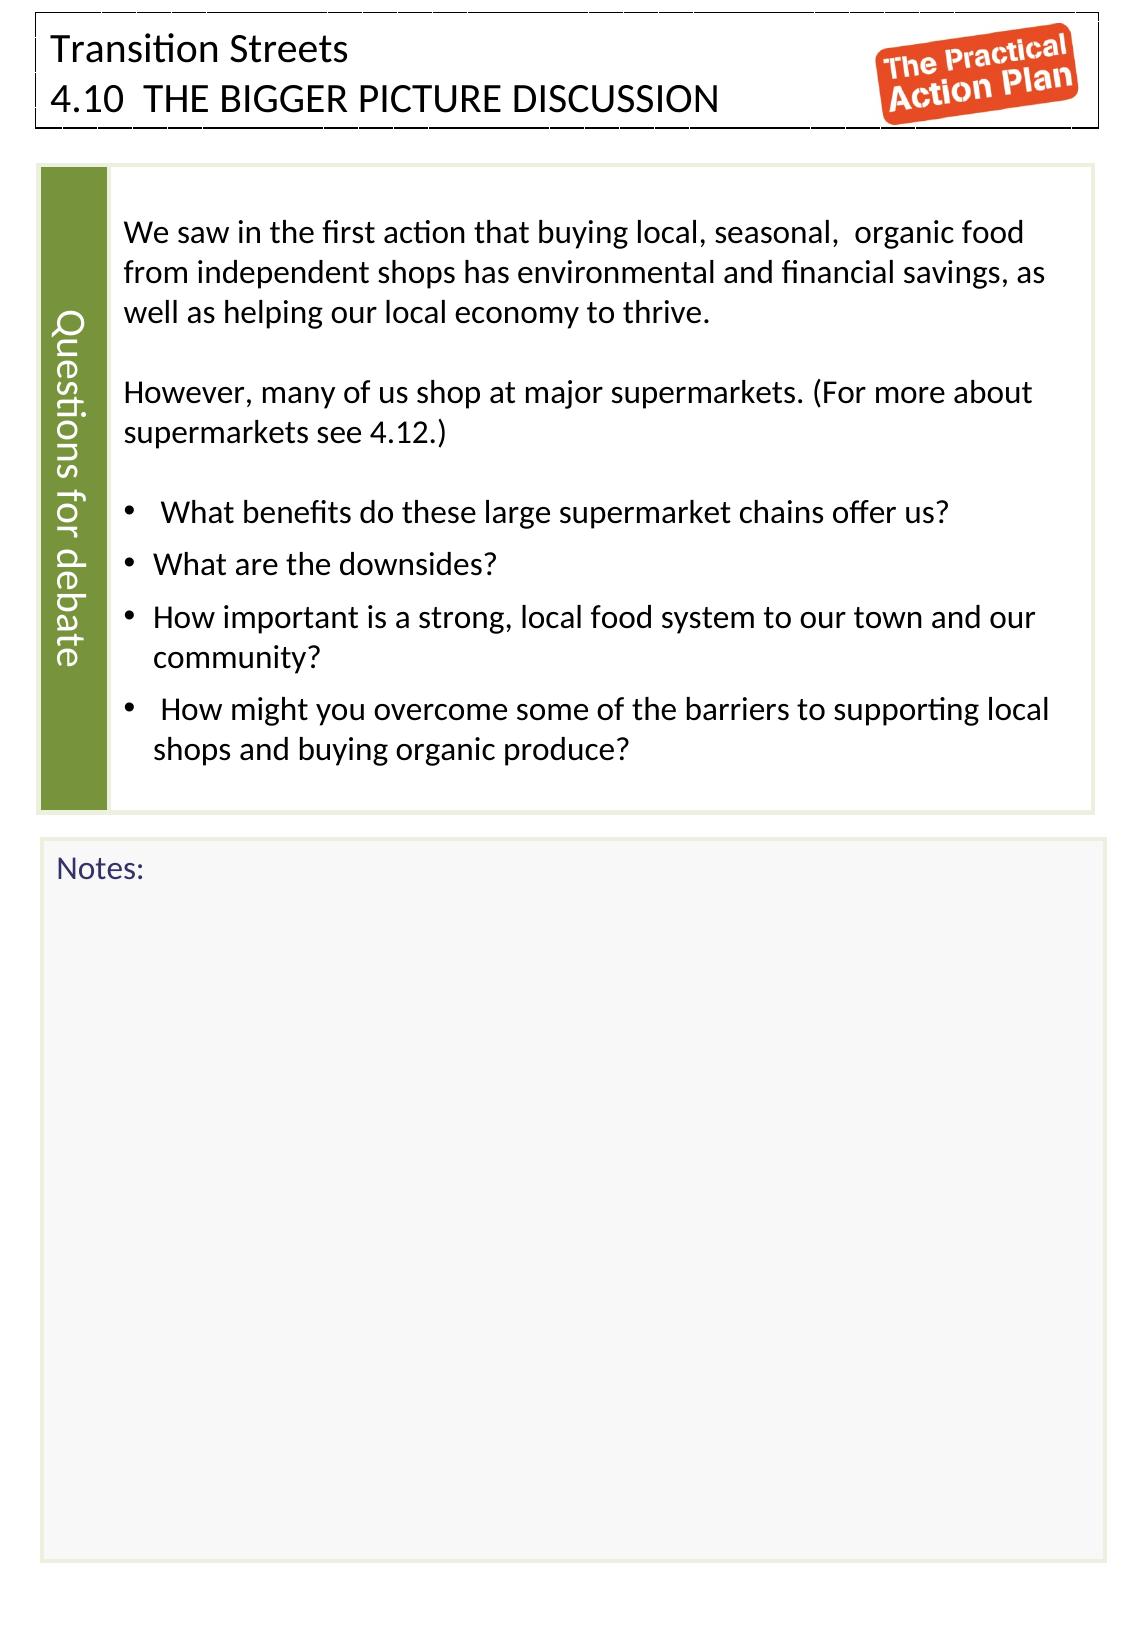

Transition Streets
4.10 THE BIGGER PICTURE DISCUSSION
Questions for debate
We saw in the first action that buying local, seasonal, organic food from independent shops has environmental and financial savings, as well as helping our local economy to thrive.
However, many of us shop at major supermarkets. (For more about supermarkets see 4.12.)
 What benefits do these large supermarket chains offer us?
What are the downsides?
How important is a strong, local food system to our town and our community?
 How might you overcome some of the barriers to supporting local shops and buying organic produce?
Notes: